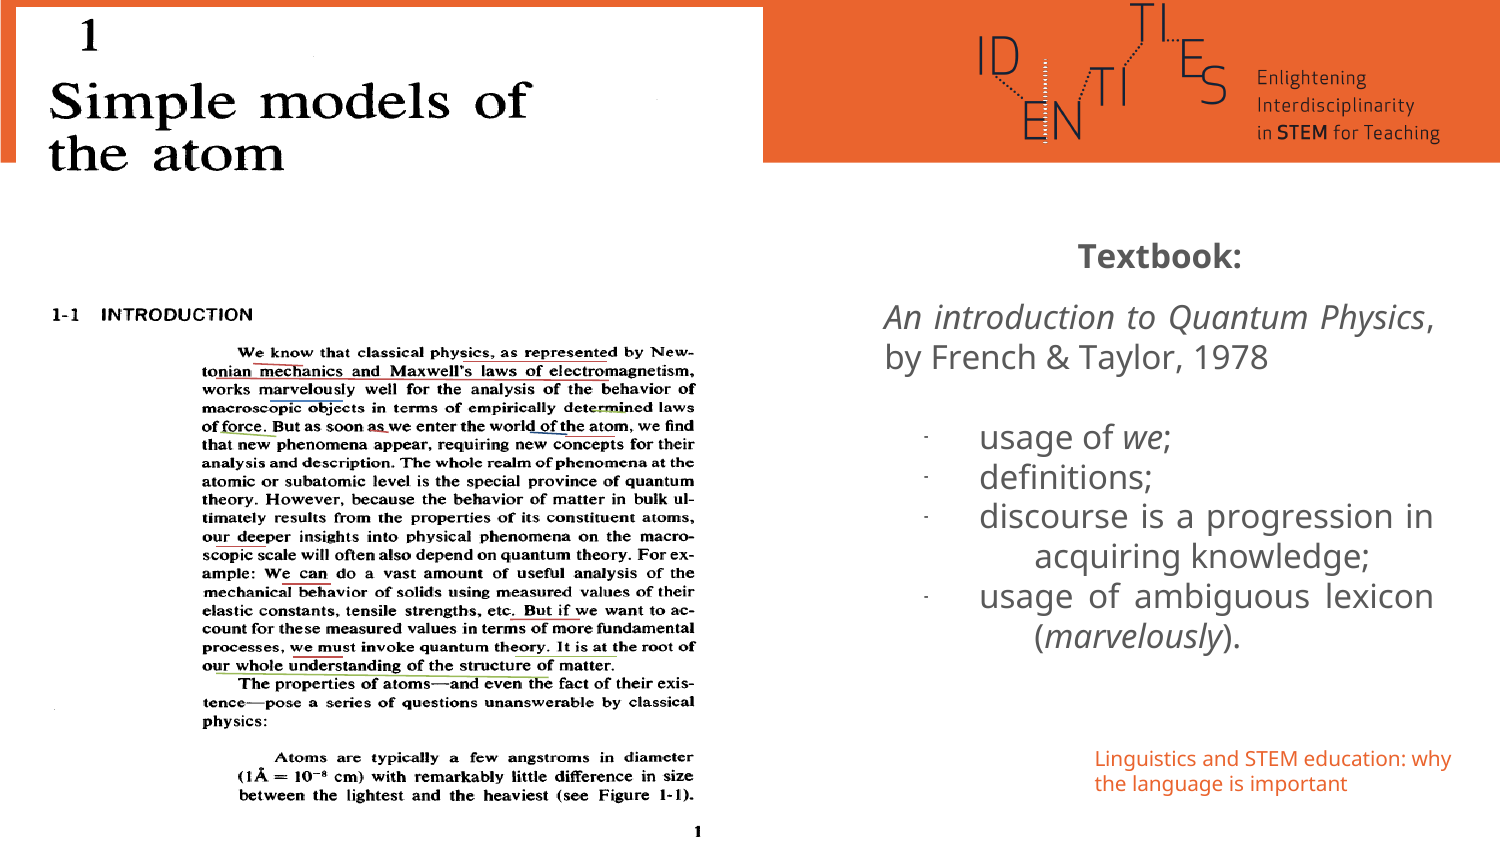

Textbook:
An introduction to Quantum Physics, by French & Taylor, 1978
usage of we;
definitions;
discourse is a progression in acquiring knowledge;
usage of ambiguous lexicon (marvelously).
Linguistics and STEM education: why the language is important